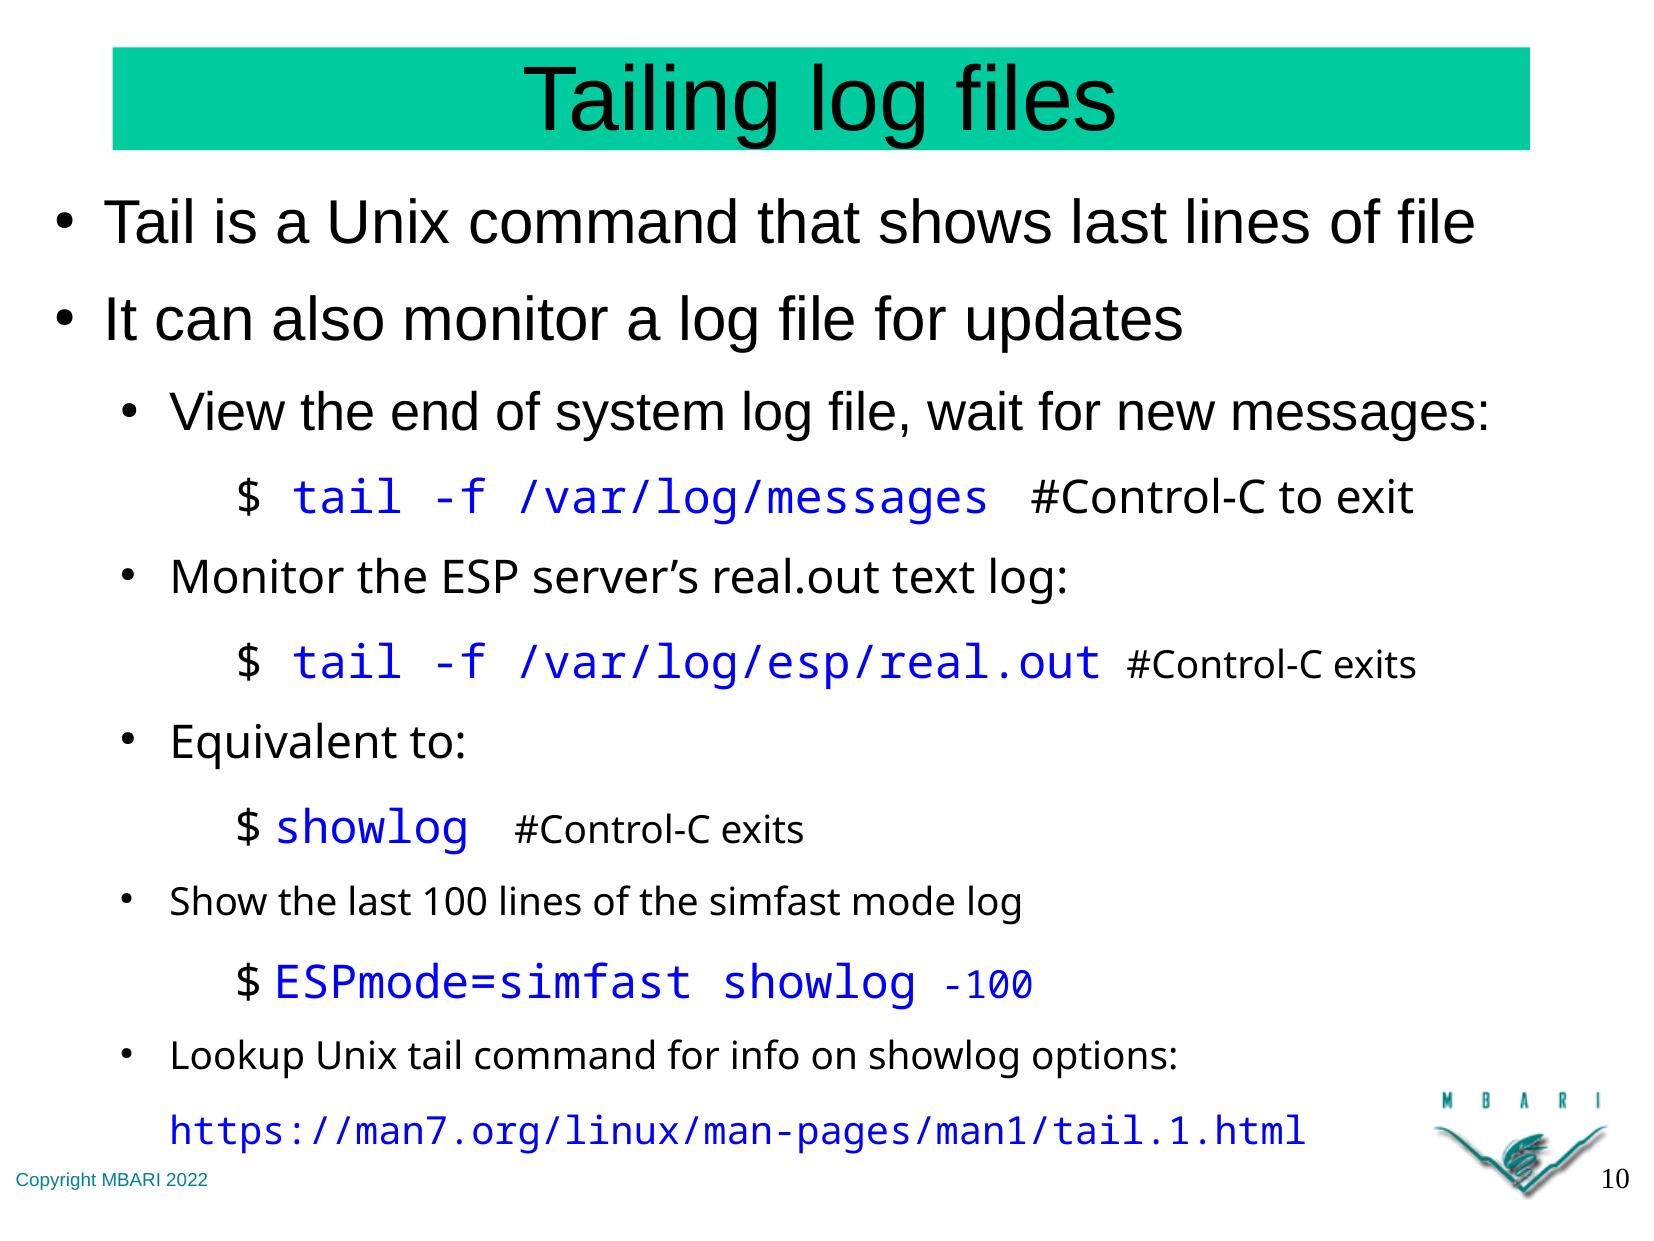

# Tailing log files
Tail is a Unix command that shows last lines of file
It can also monitor a log file for updates
View the end of system log file, wait for new messages:
$ tail -f /var/log/messages	 #Control-C to exit
Monitor the ESP server’s real.out text log:
$ tail -f /var/log/esp/real.out #Control-C exits
Equivalent to:
$ showlog 					#Control-C exits
Show the last 100 lines of the simfast mode log
$ ESPmode=simfast showlog -100
Lookup Unix tail command for info on showlog options:
https://man7.org/linux/man-pages/man1/tail.1.html